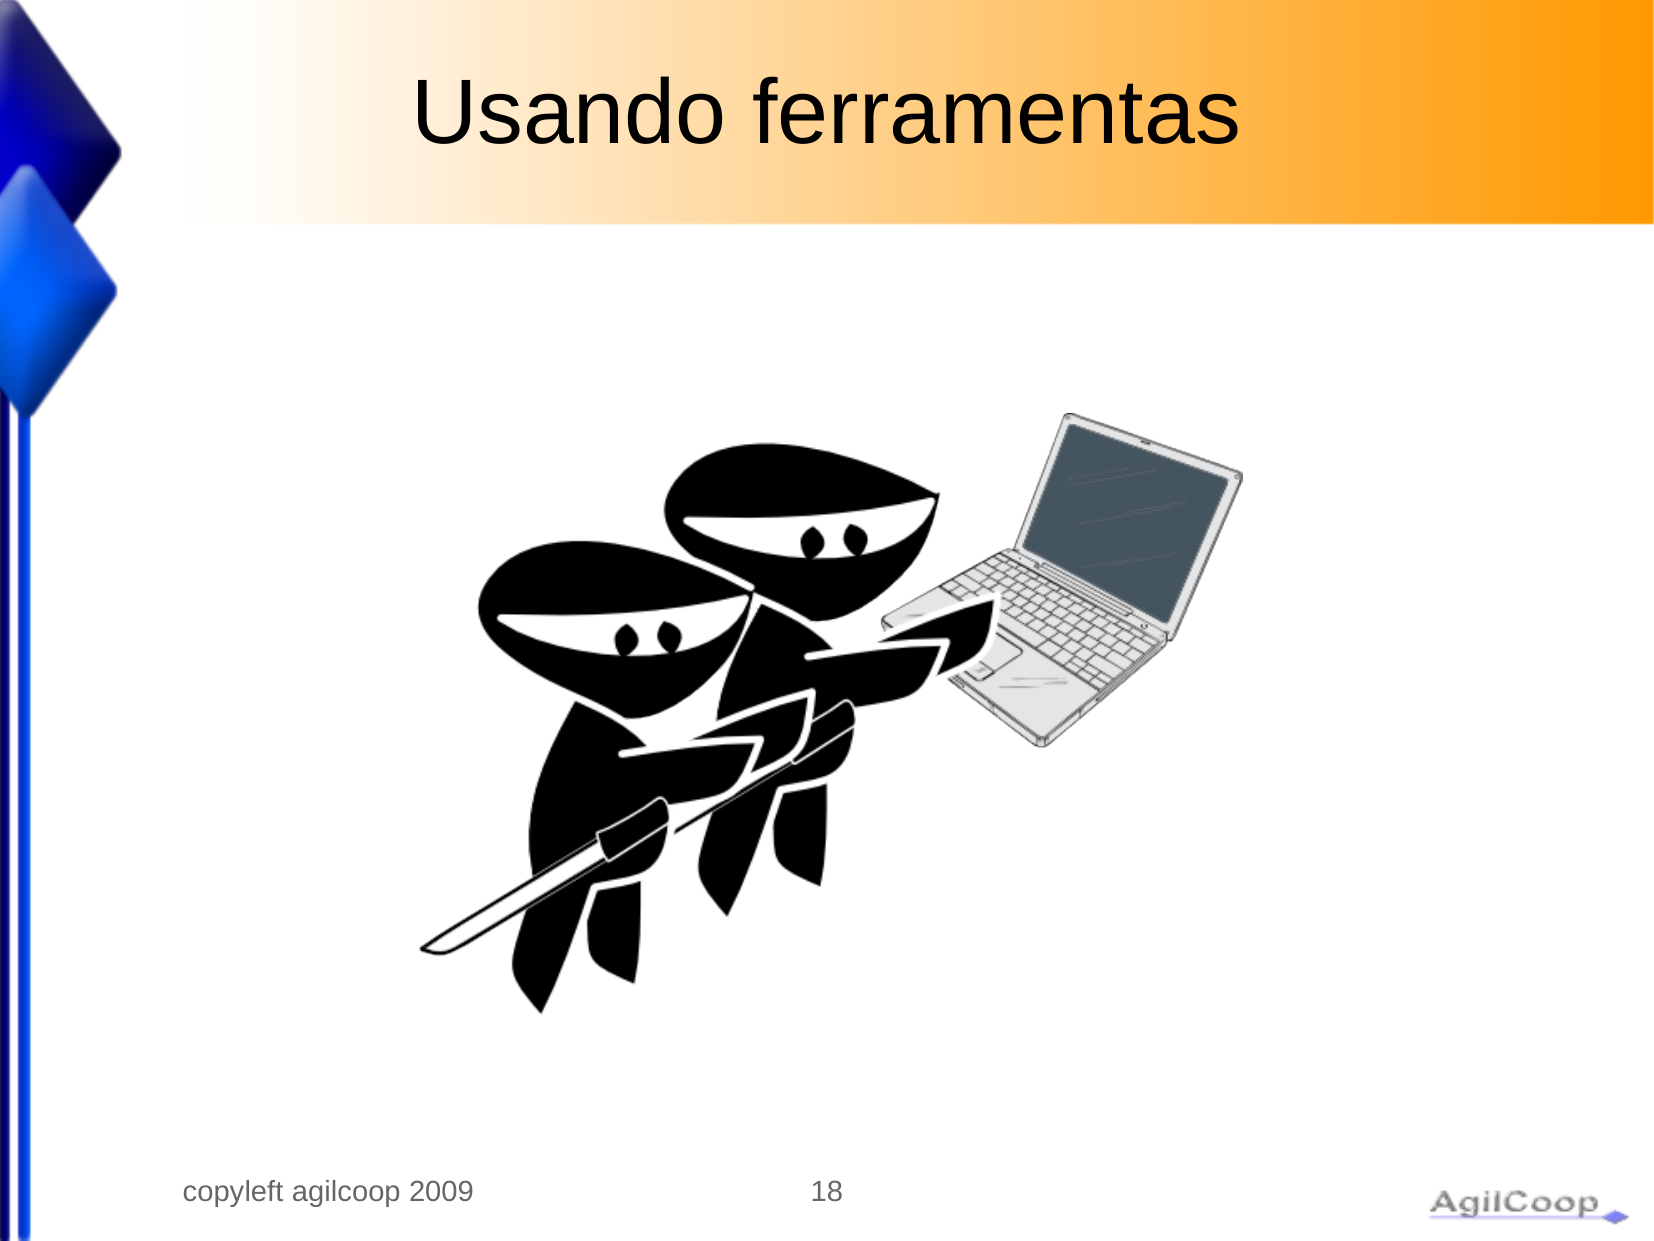

# Usando ferramentas
copyleft agilcoop 2009
18